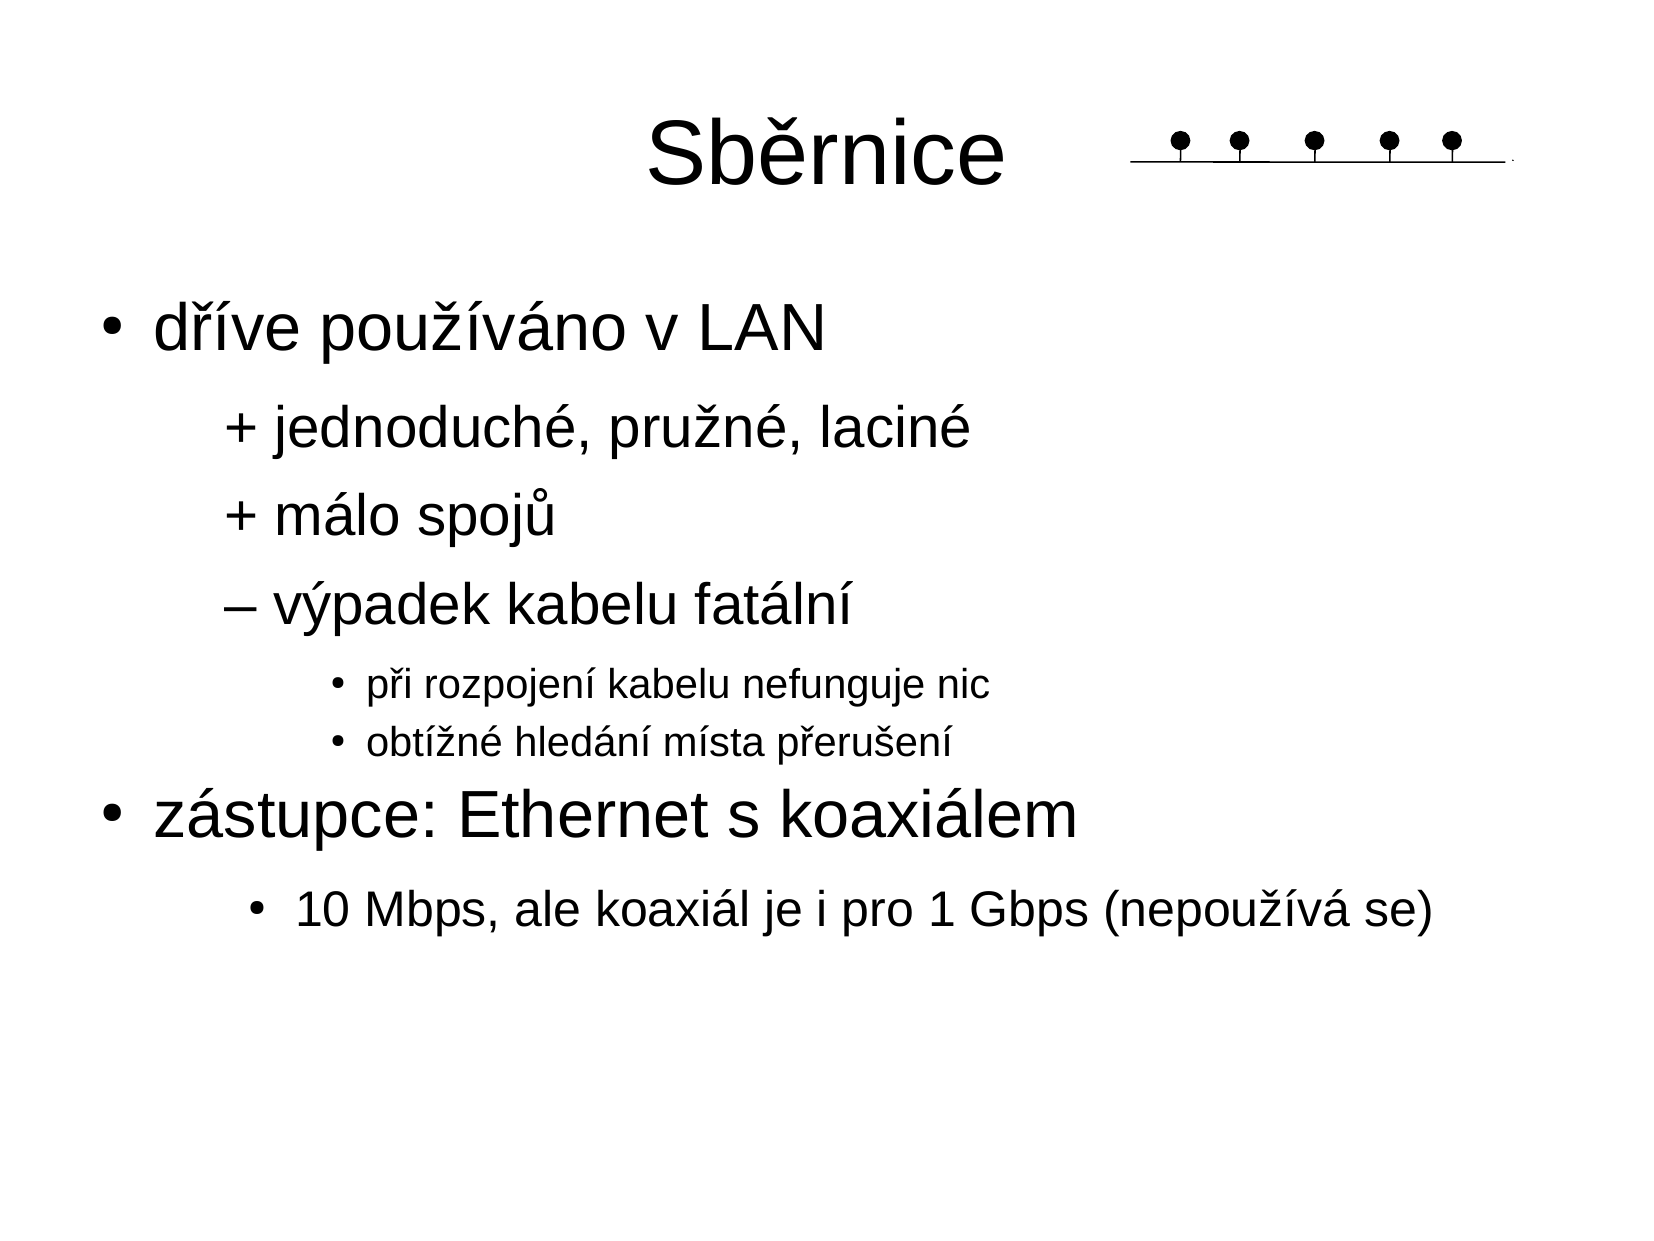

# Sběrnice
dříve používáno v LAN
+ jednoduché, pružné, laciné
+ málo spojů
– výpadek kabelu fatální
při rozpojení kabelu nefunguje nic
obtížné hledání místa přerušení
zástupce: Ethernet s koaxiálem
10 Mbps, ale koaxiál je i pro 1 Gbps (nepoužívá se)